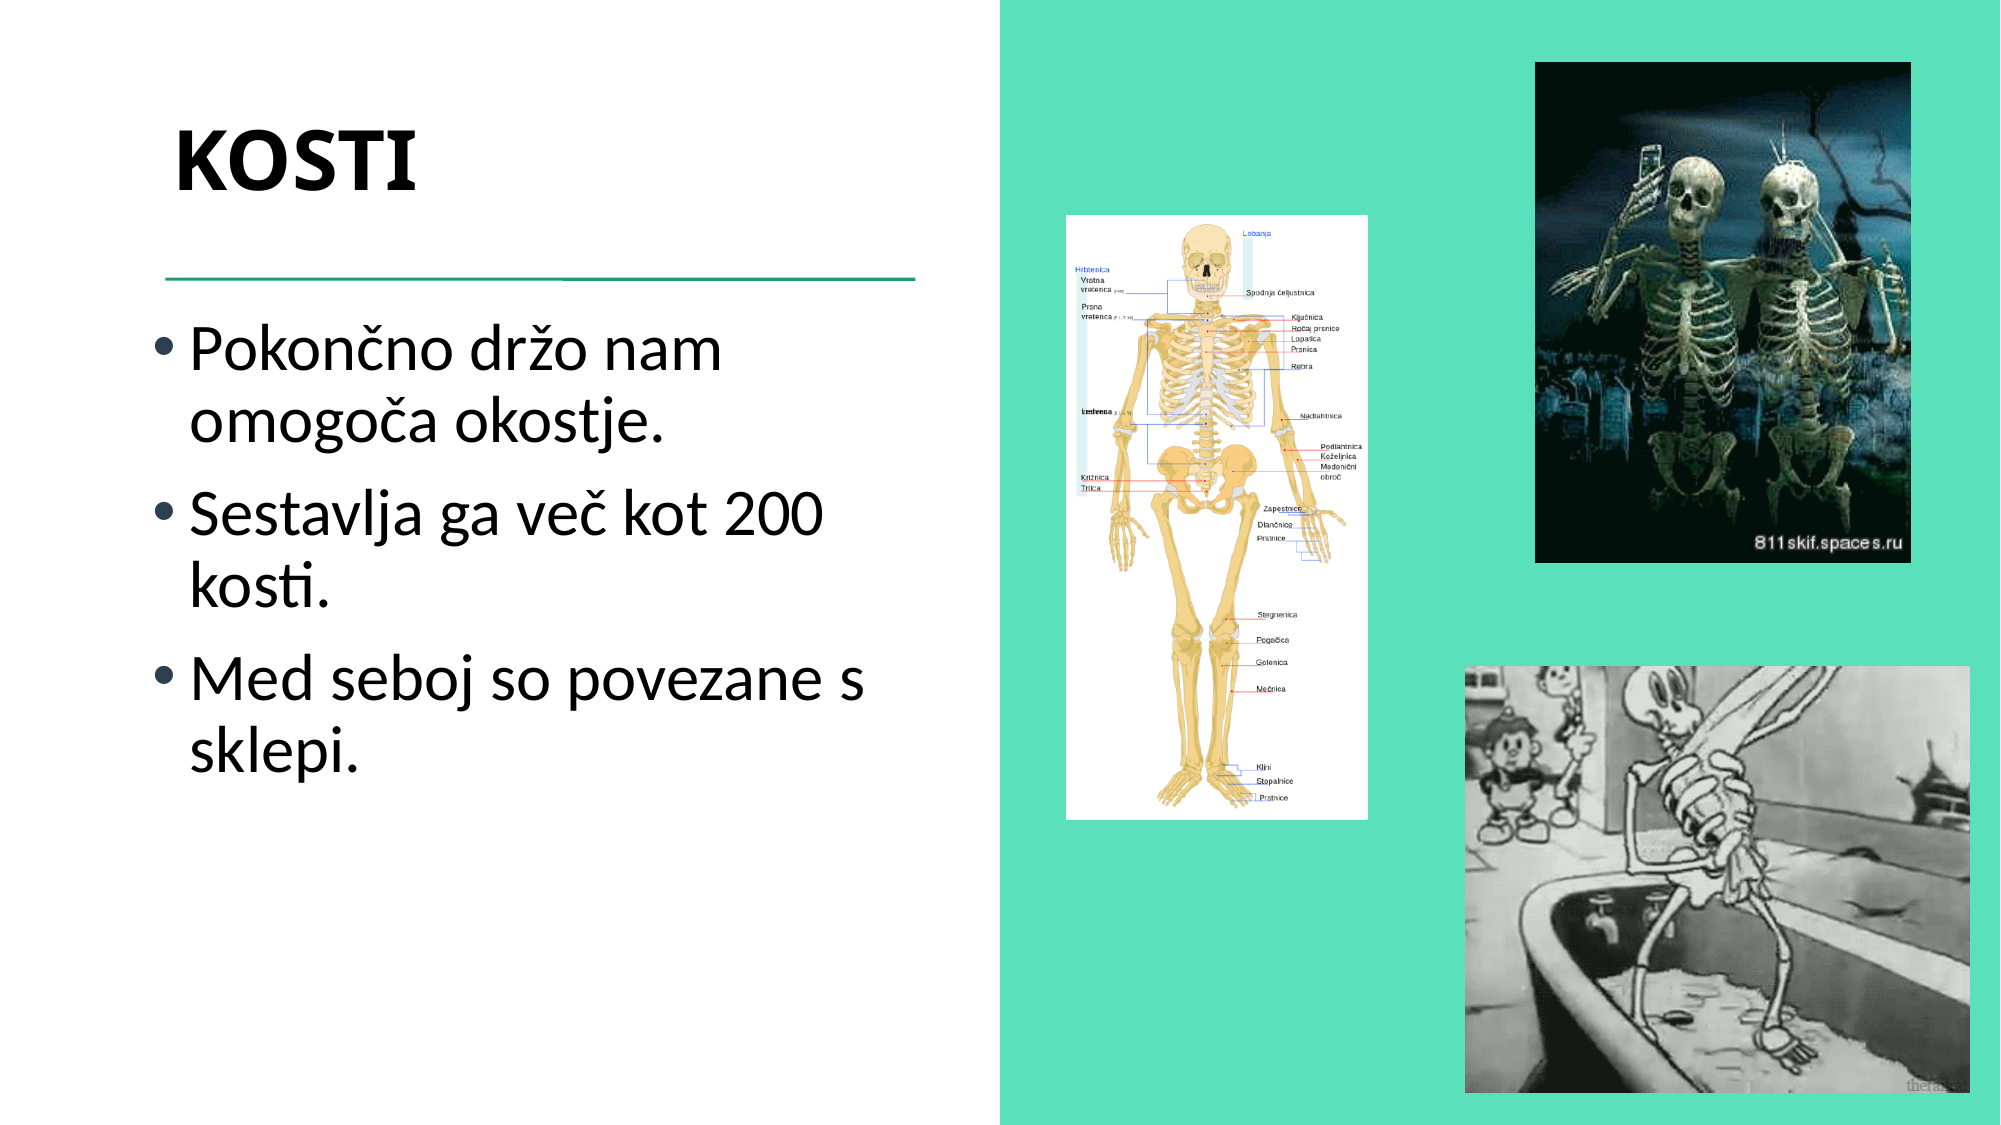

# KOSTI
Pokončno držo nam omogoča okostje.
Sestavlja ga več kot 200 kosti.
Med seboj so povezane s sklepi.